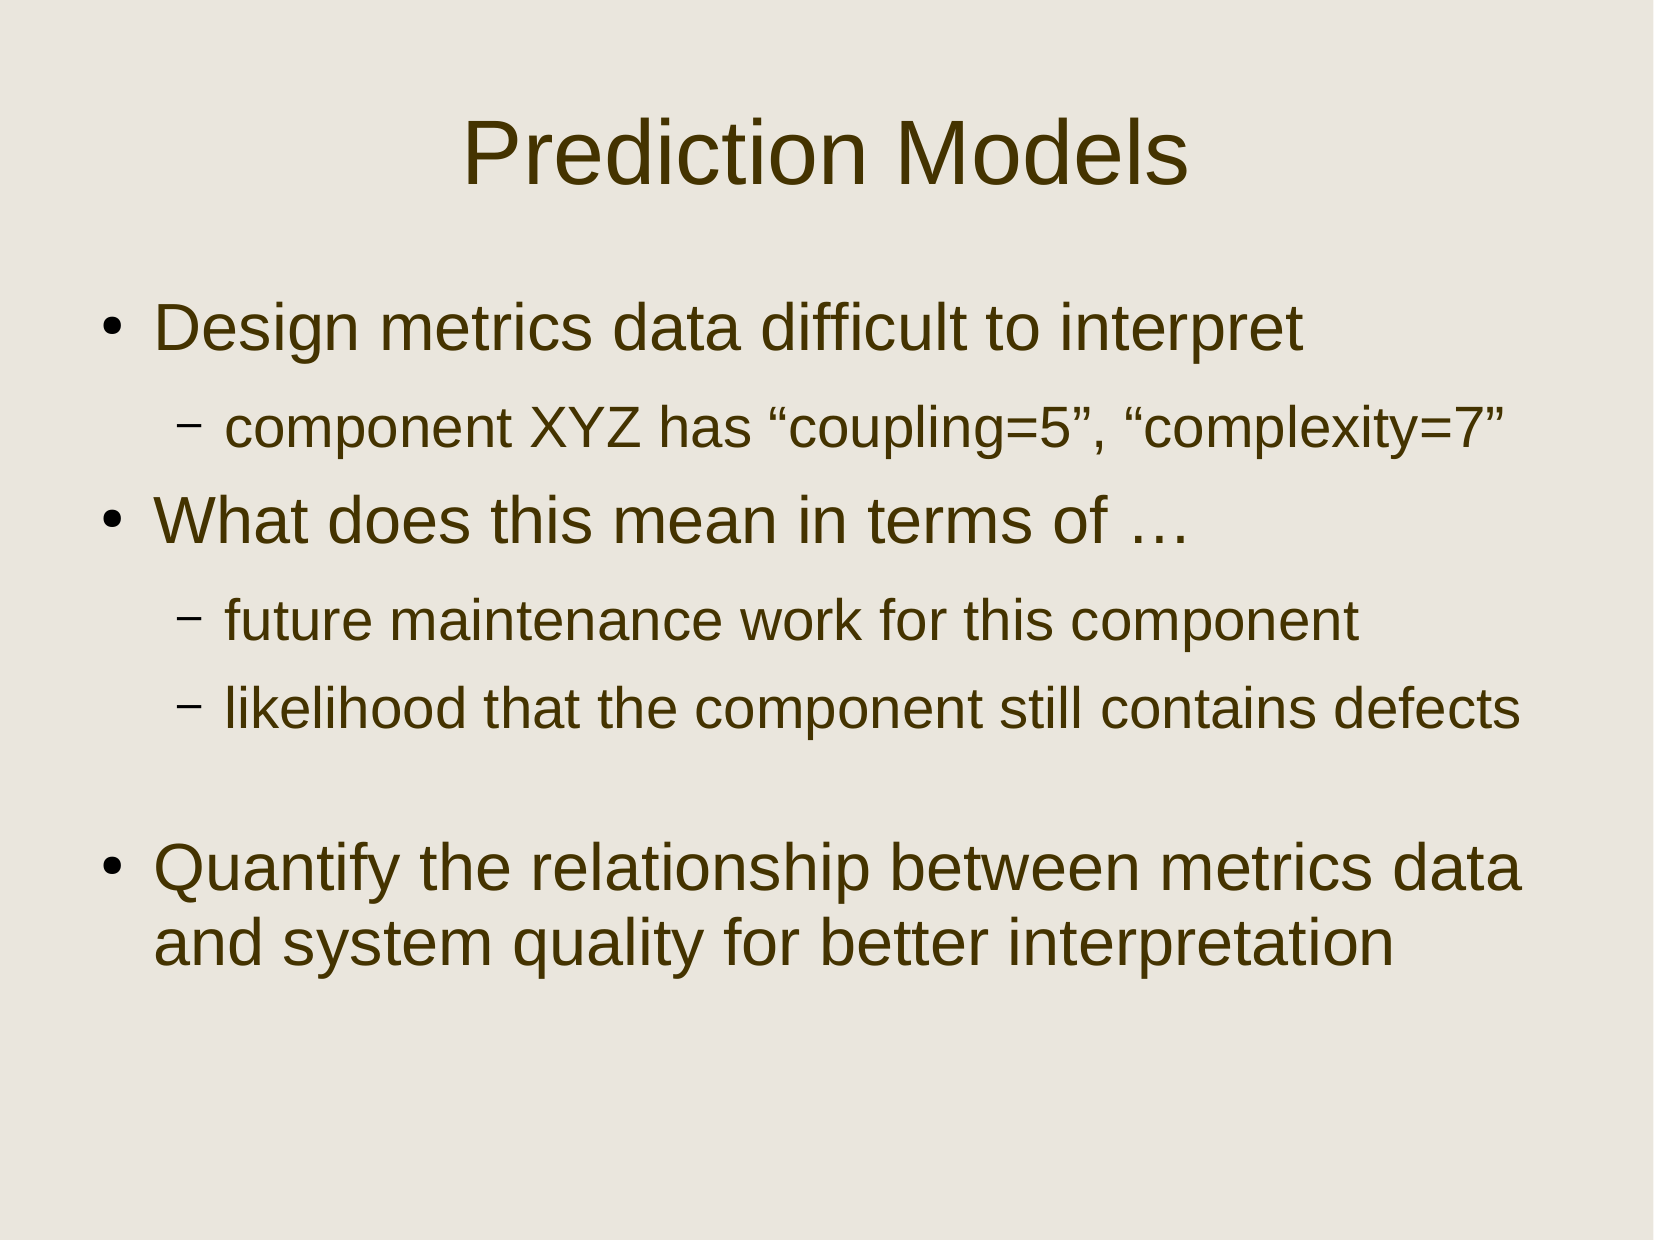

# Prediction Models
Design metrics data difficult to interpret
component XYZ has “coupling=5”, “complexity=7”
What does this mean in terms of …
future maintenance work for this component
likelihood that the component still contains defects
Quantify the relationship between metrics data and system quality for better interpretation